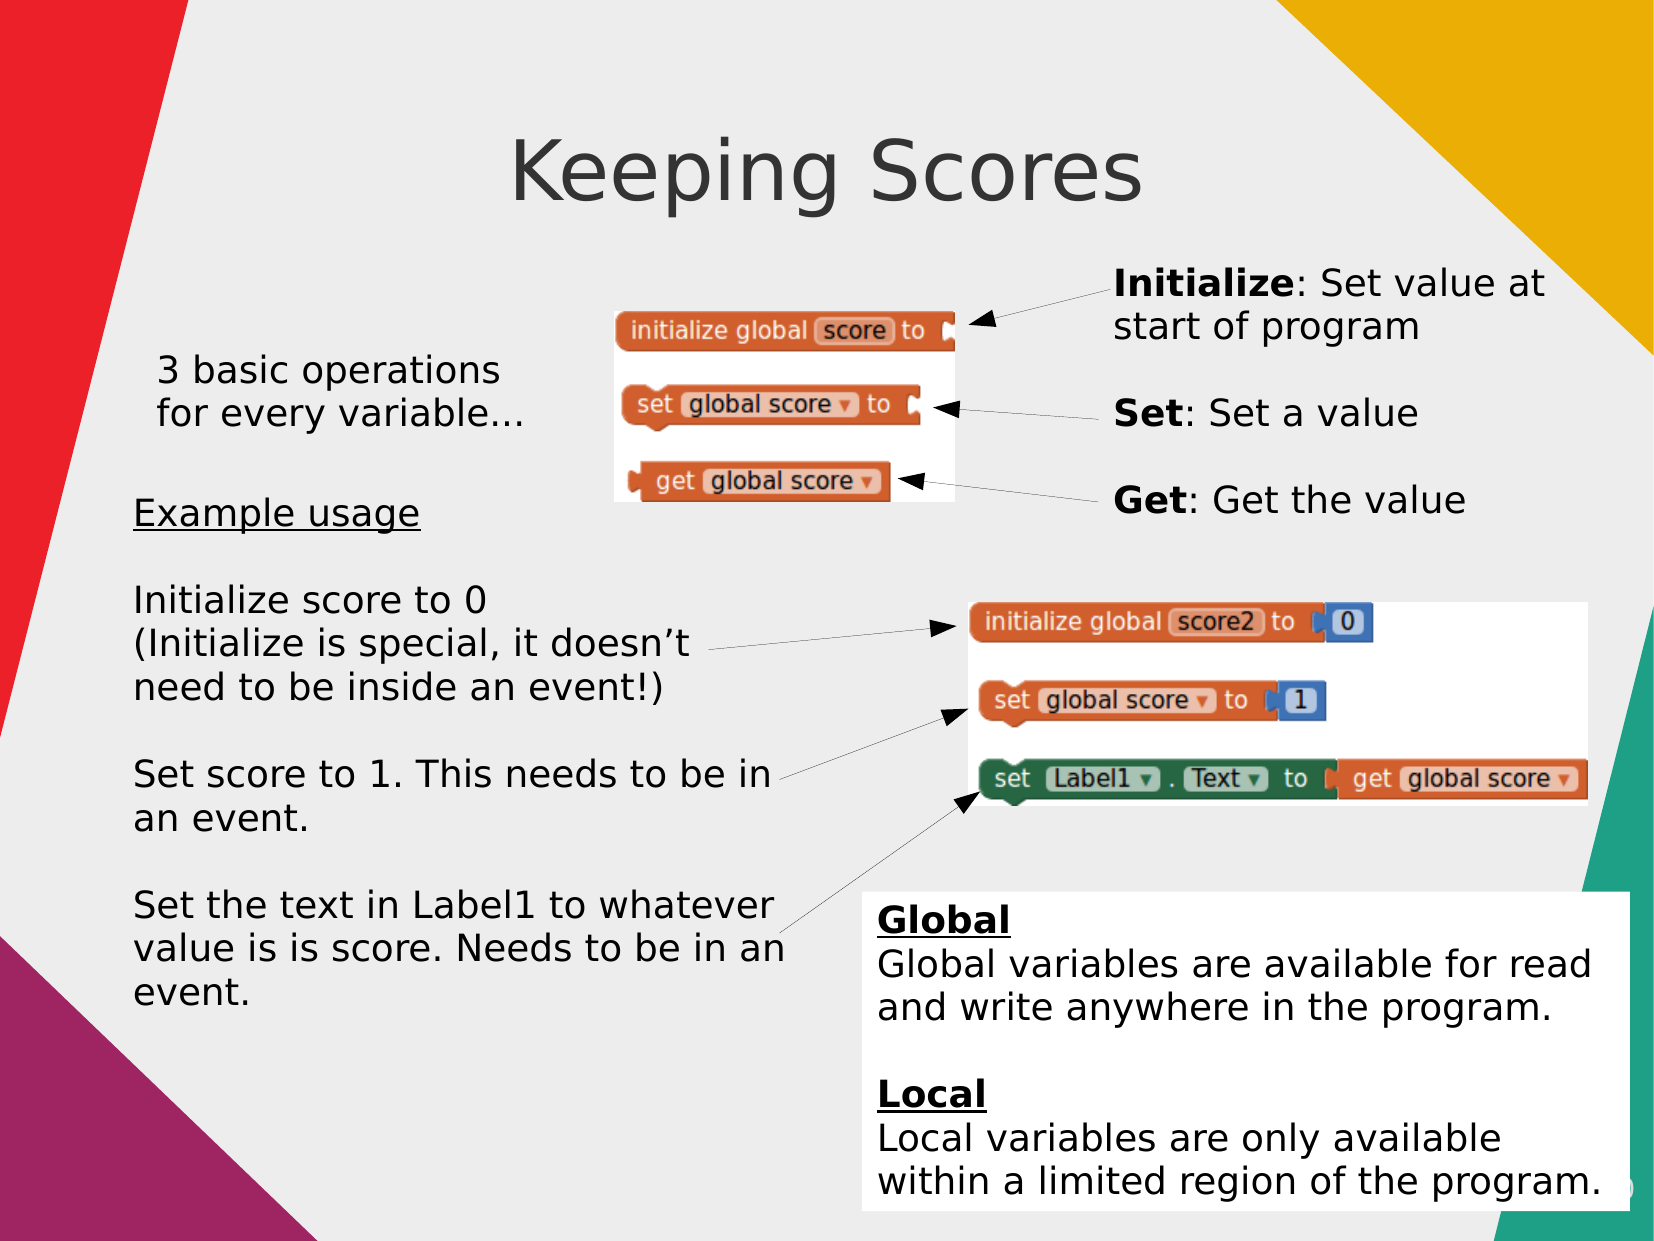

# Keeping Scores
Initialize: Set value at start of program
Set: Set a value
Get: Get the value
3 basic operations for every variable...
Example usage
Initialize score to 0
(Initialize is special, it doesn’t need to be inside an event!)
Set score to 1. This needs to be in an event.
Set the text in Label1 to whatever value is is score. Needs to be in an event.
Global
Global variables are available for read and write anywhere in the program.
Local
Local variables are only available within a limited region of the program.
20